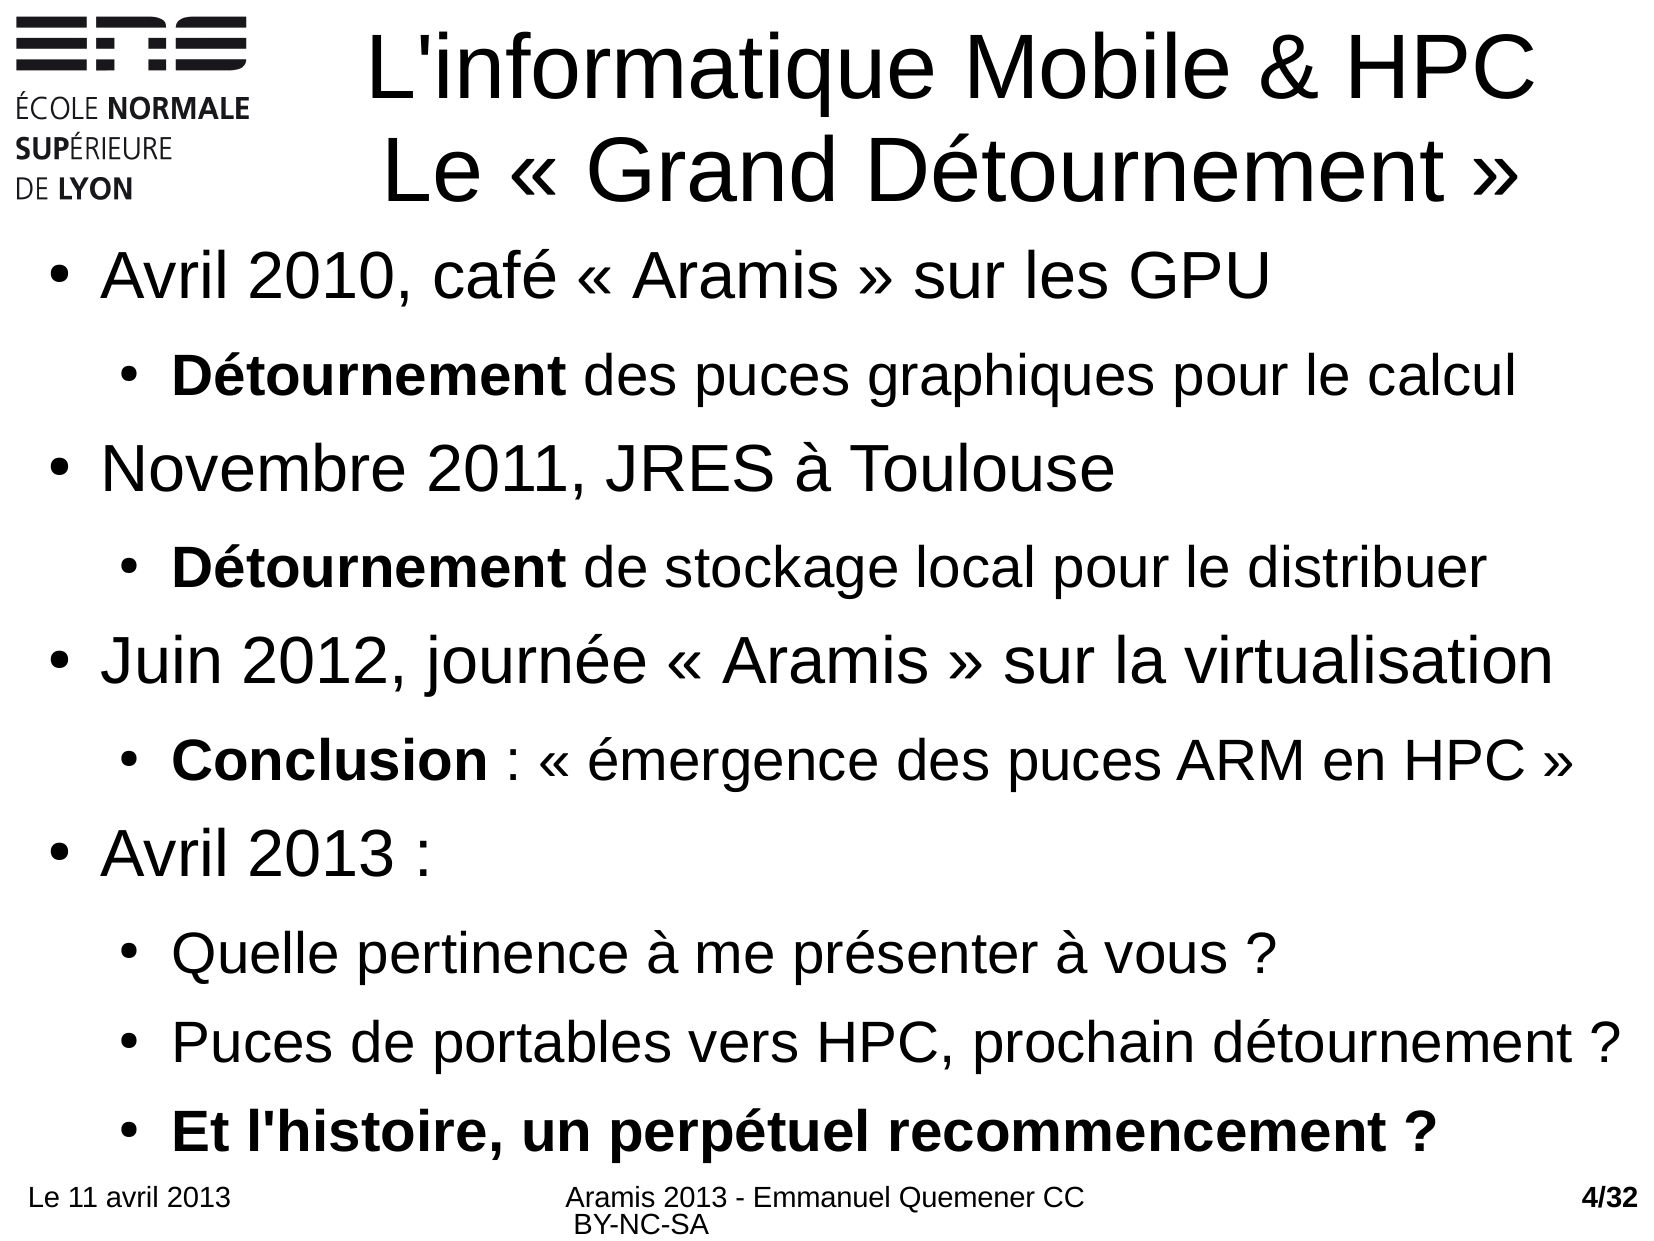

# L'informatique Mobile & HPC Le « Grand Détournement »
Avril 2010, café « Aramis » sur les GPU
Détournement des puces graphiques pour le calcul
Novembre 2011, JRES à Toulouse
Détournement de stockage local pour le distribuer
Juin 2012, journée « Aramis » sur la virtualisation
Conclusion : « émergence des puces ARM en HPC »
Avril 2013 :
Quelle pertinence à me présenter à vous ?
Puces de portables vers HPC, prochain détournement ?
Et l'histoire, un perpétuel recommencement ?
Le 11 avril 2013
Aramis 2013 - Emmanuel Quemener CC BY-NC-SA
4